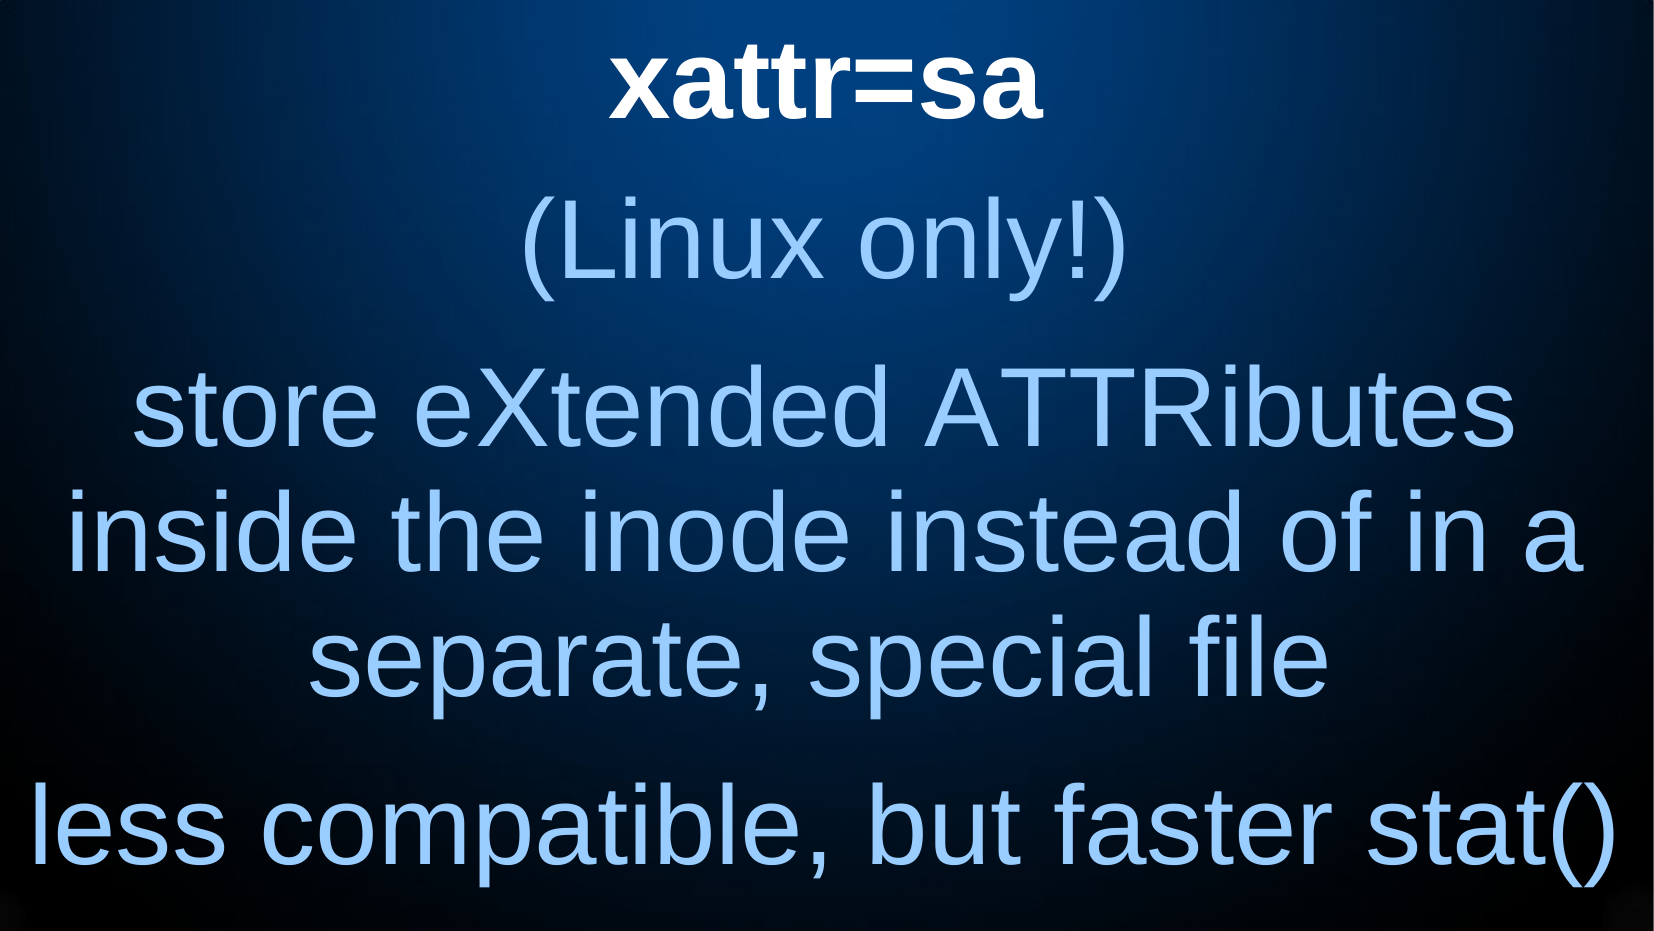

# xattr=sa
(Linux only!)
store eXtended ATTRibutes
inside the inode instead of in a separate, special file
less compatible, but faster stat()